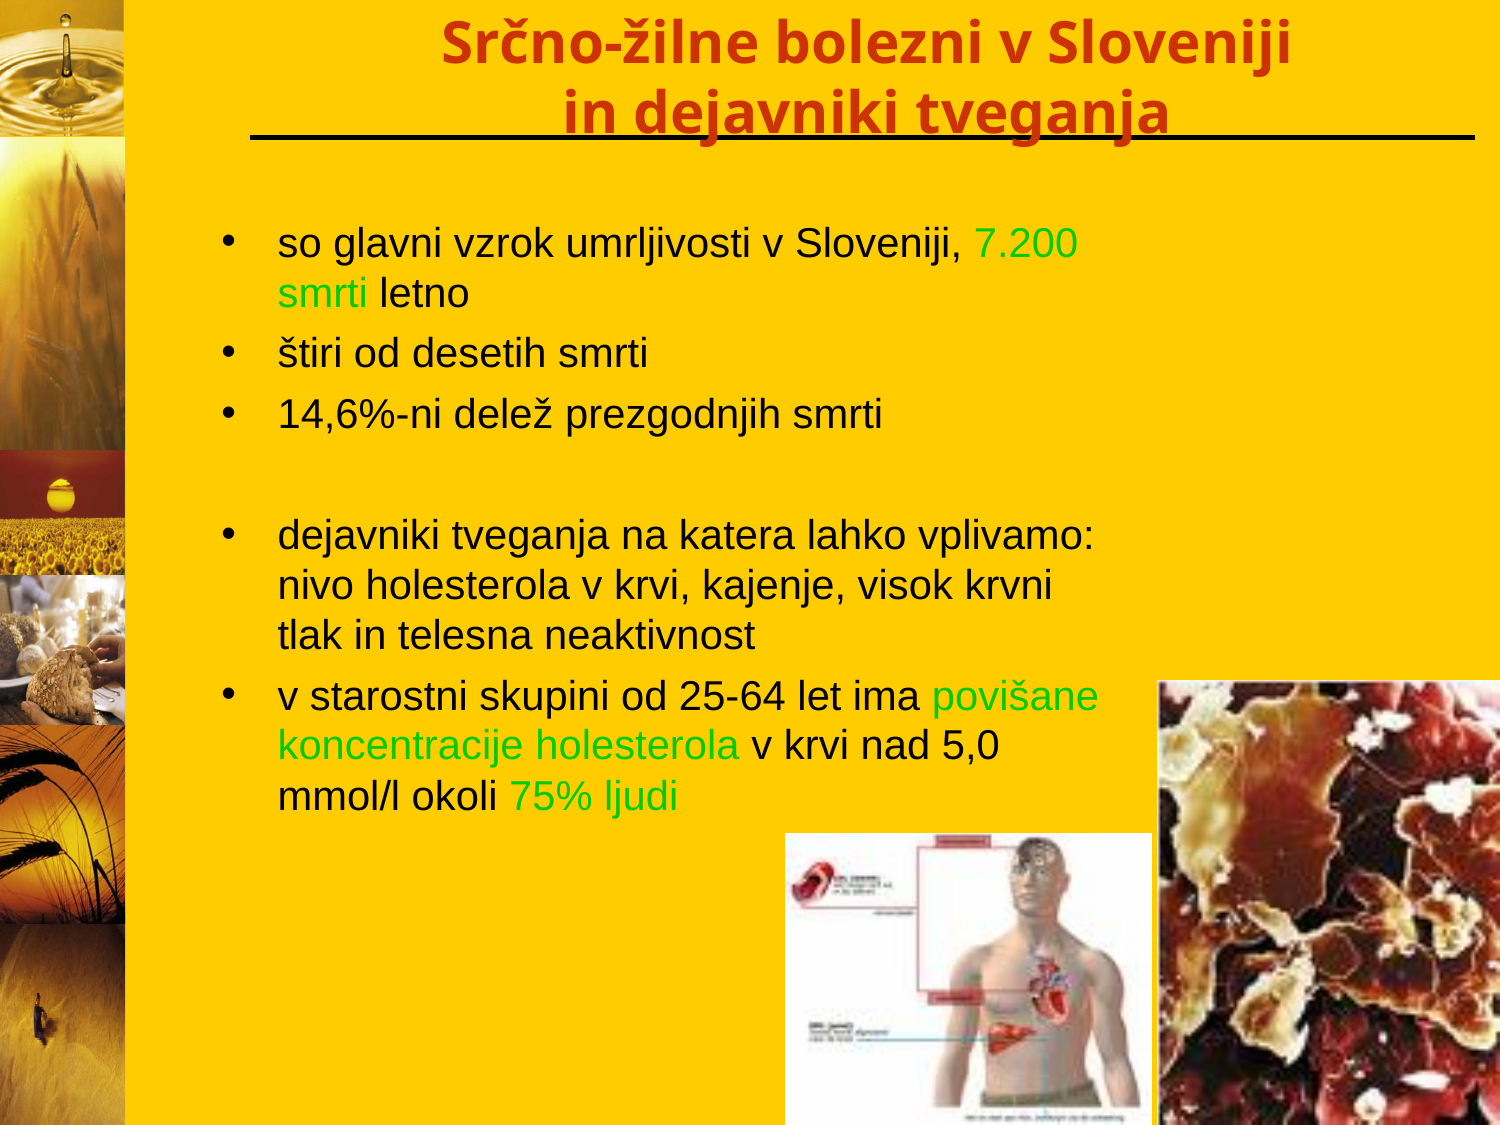

# Srčno-žilne bolezni v Sloveniji in dejavniki tveganja
so glavni vzrok umrljivosti v Sloveniji, 7.200 smrti letno
štiri od desetih smrti
14,6%-ni delež prezgodnjih smrti
dejavniki tveganja na katera lahko vplivamo: nivo holesterola v krvi, kajenje, visok krvni tlak in telesna neaktivnost
v starostni skupini od 25-64 let ima povišane koncentracije holesterola v krvi nad 5,0 mmol/l okoli 75% ljudi